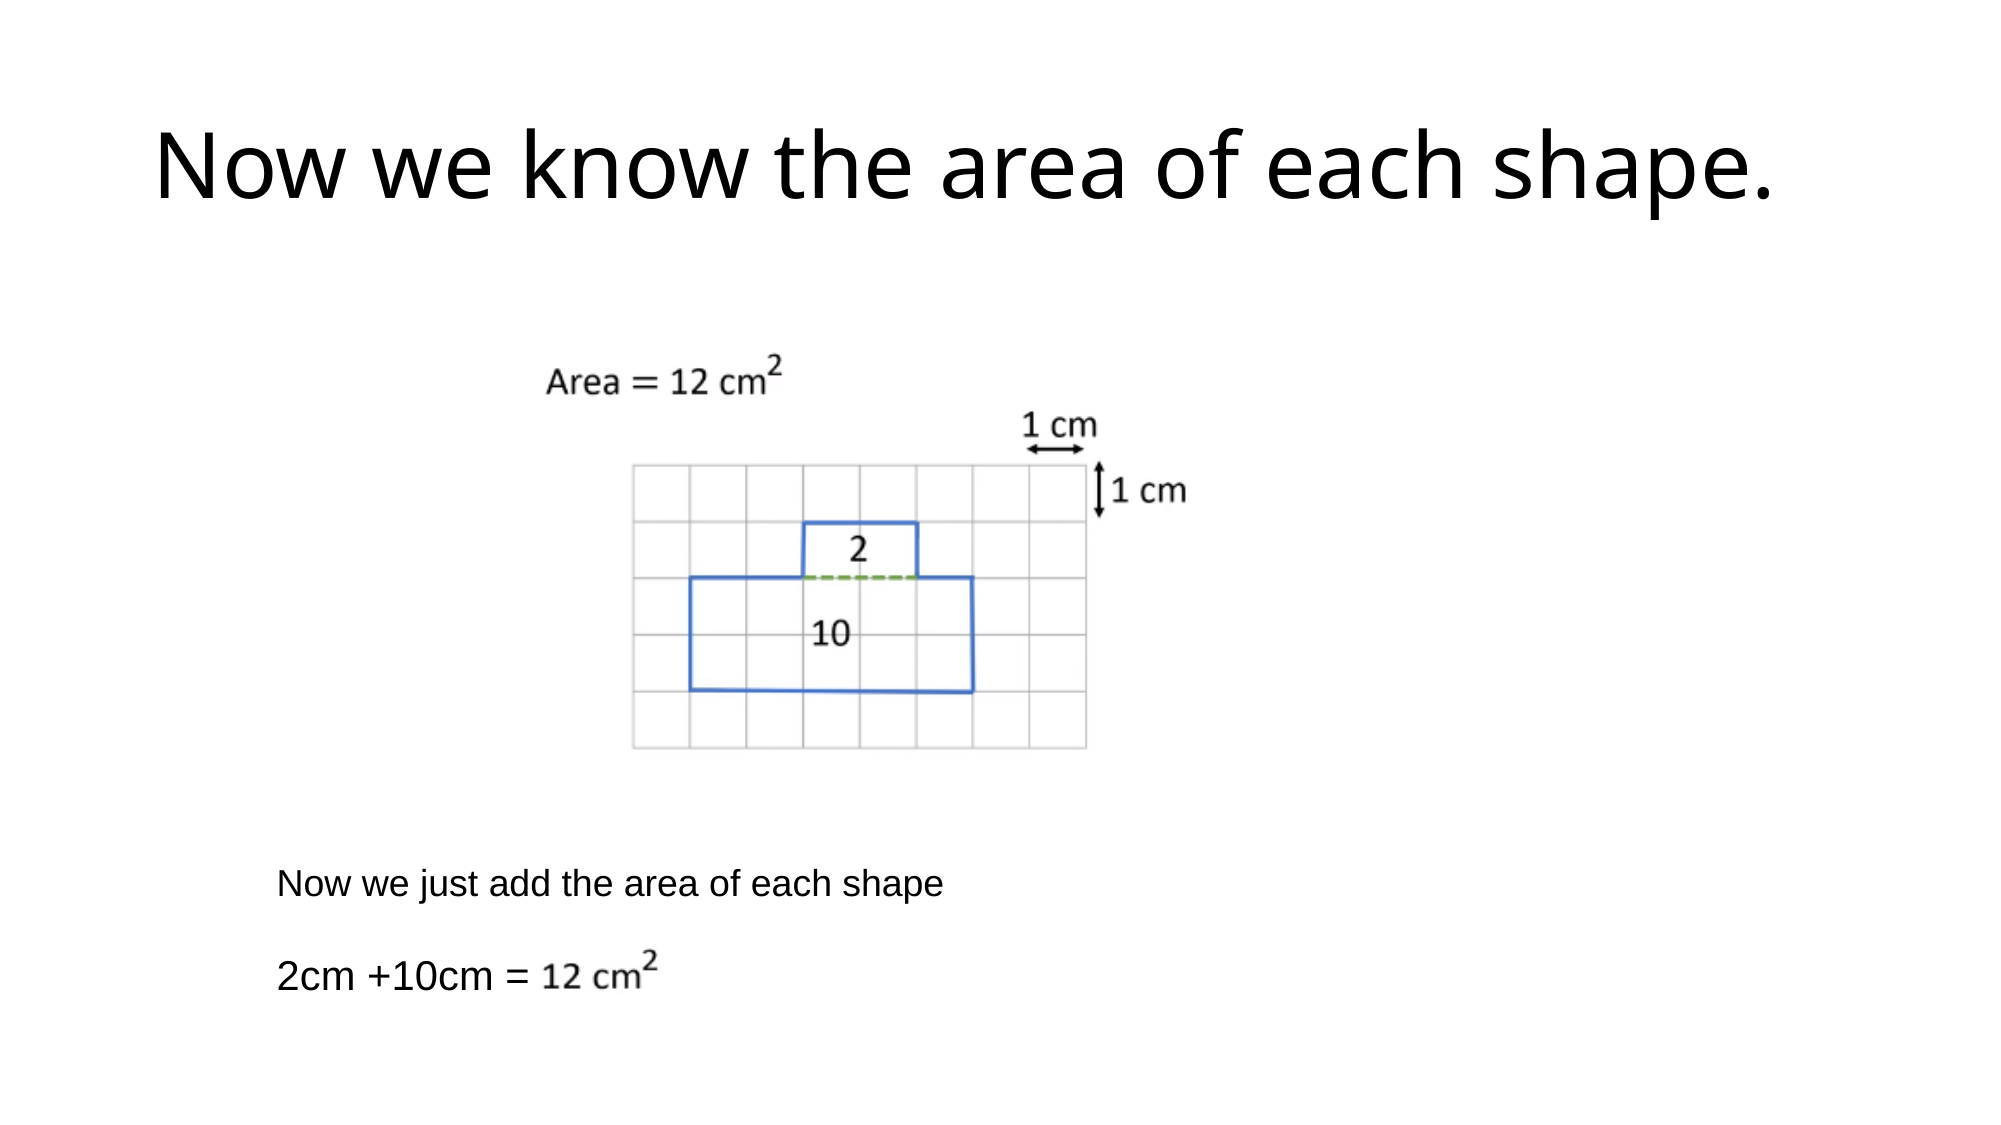

# Now we know the area of each shape.
Now we just add the area of each shape
2cm +10cm =